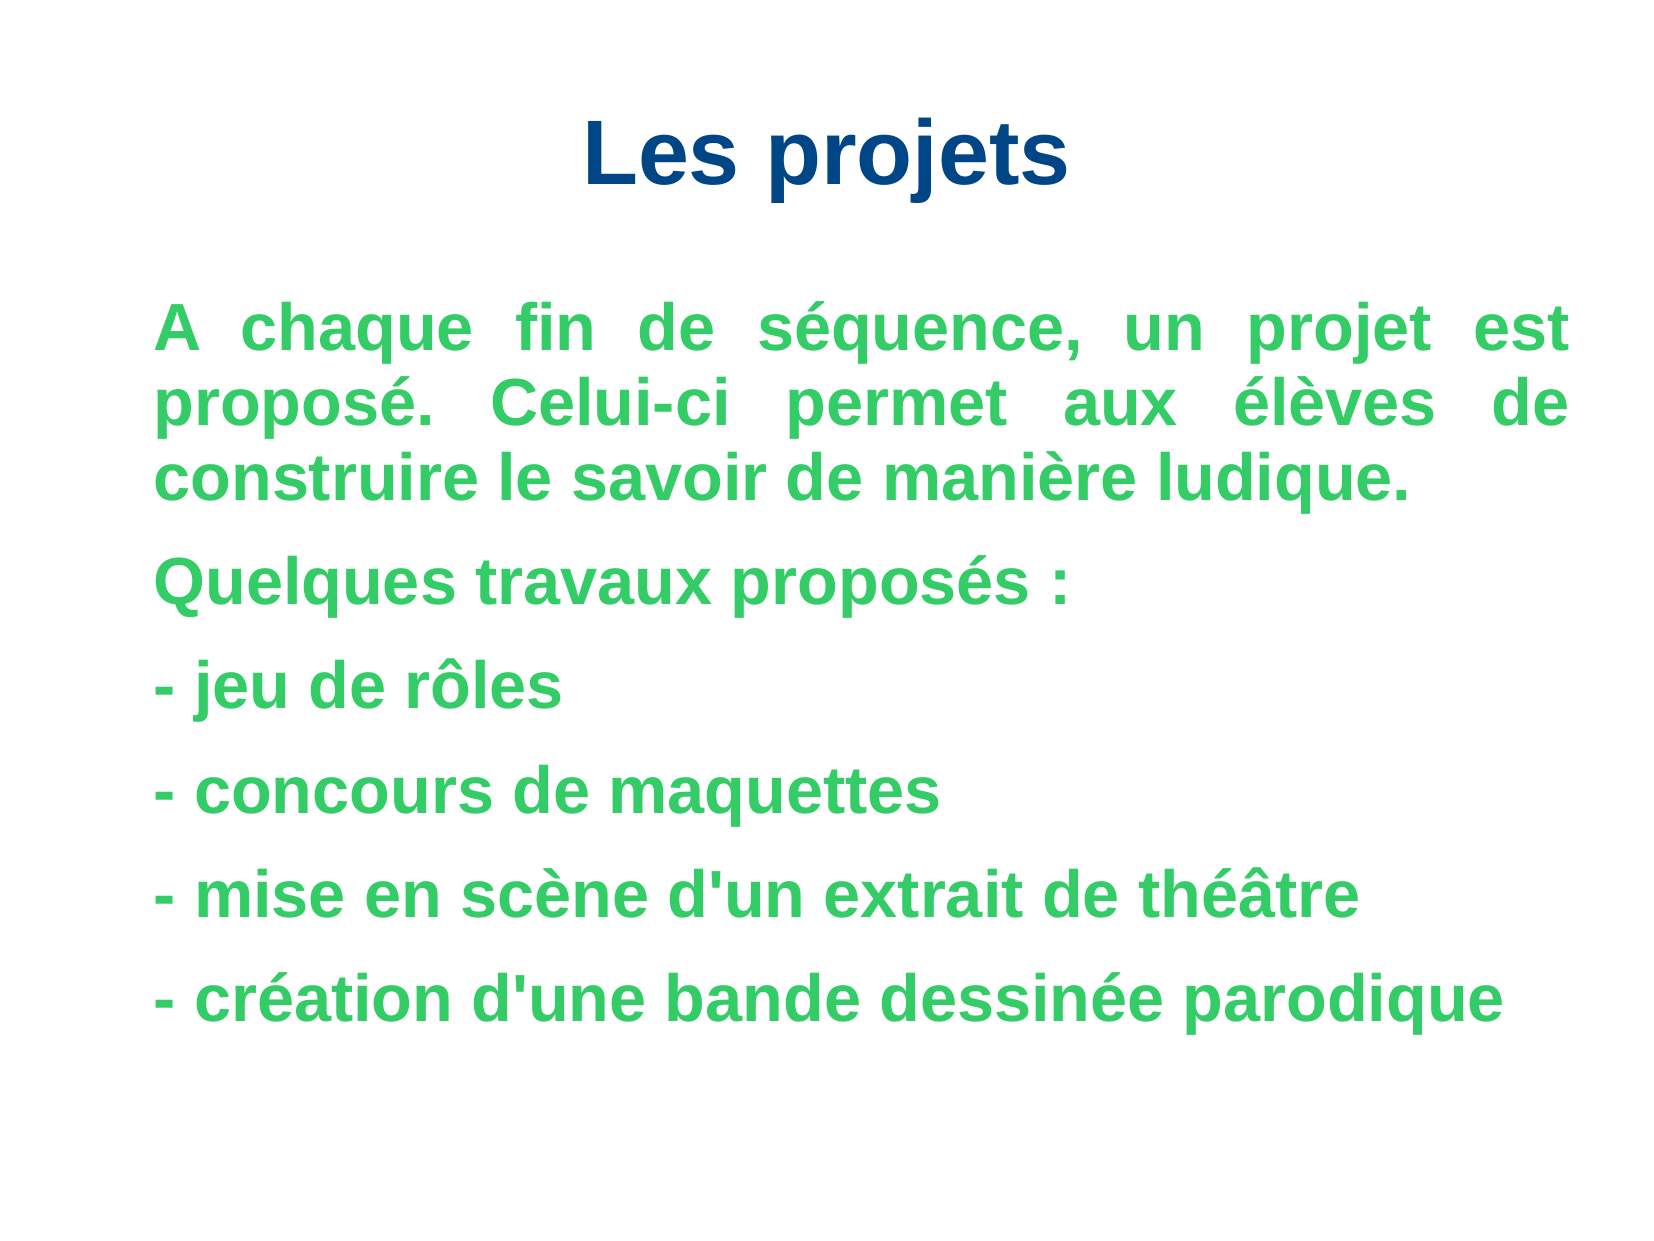

# Les projets
A chaque fin de séquence, un projet est proposé. Celui-ci permet aux élèves de construire le savoir de manière ludique.
Quelques travaux proposés :
- jeu de rôles
- concours de maquettes
- mise en scène d'un extrait de théâtre
- création d'une bande dessinée parodique